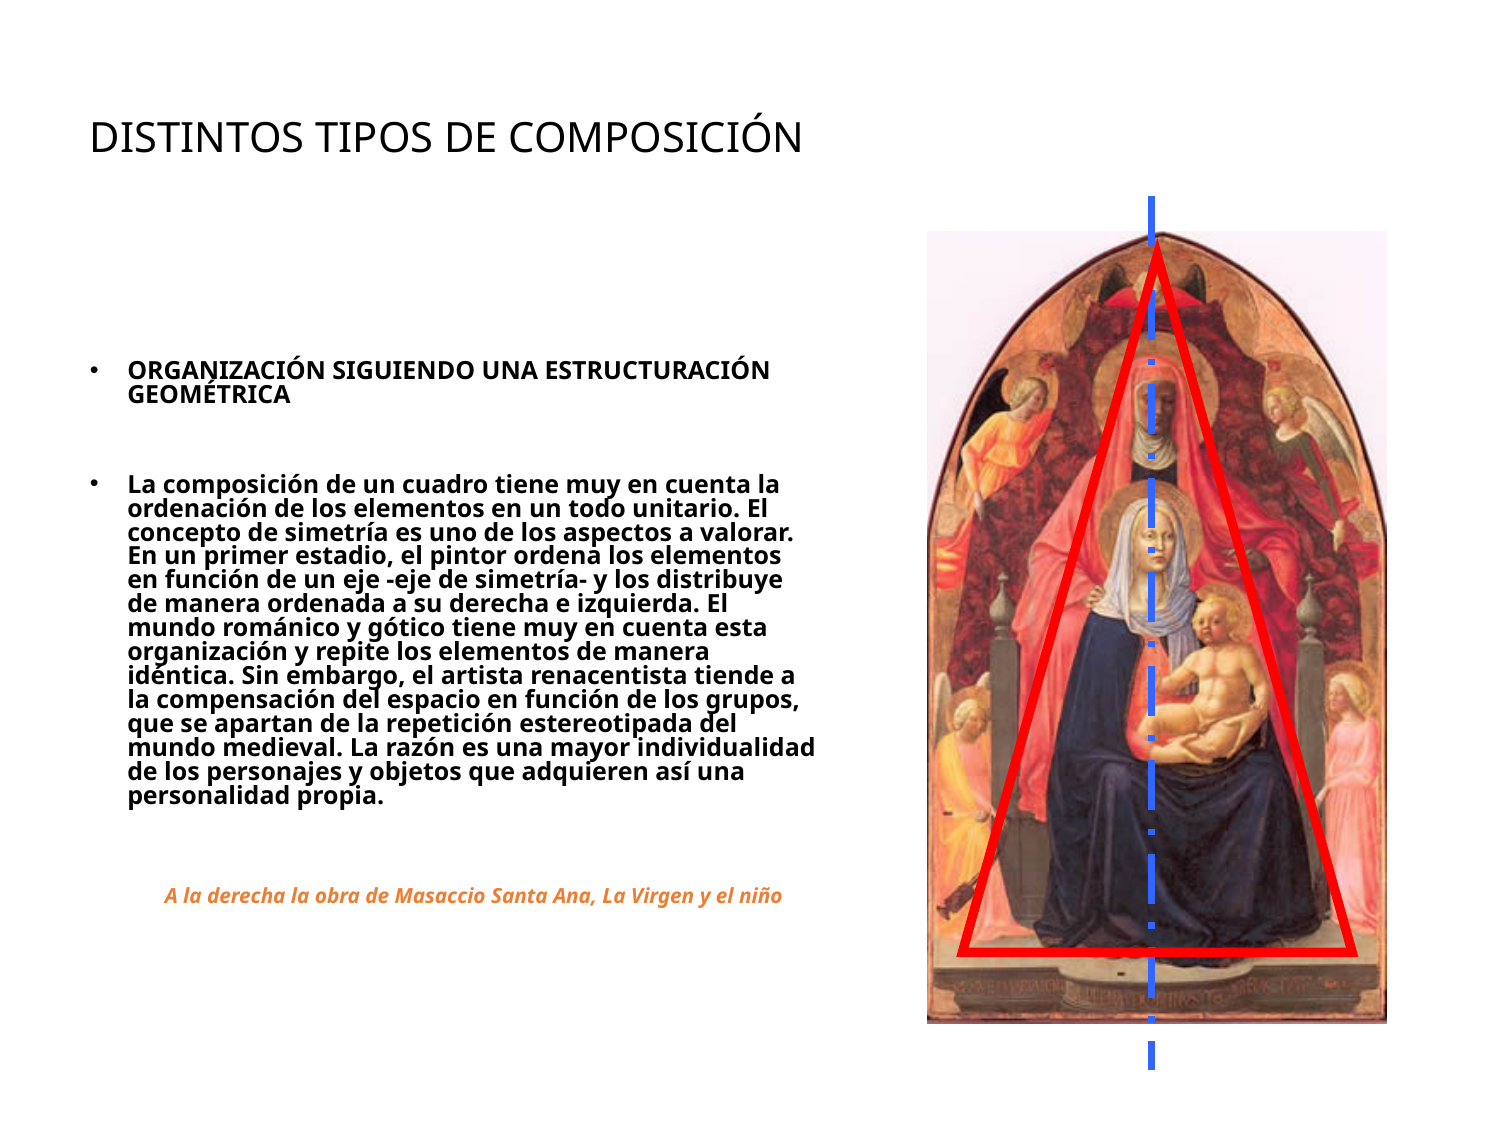

DISTINTOS TIPOS DE COMPOSICIÓN
ORGANIZACIÓN SIGUIENDO UNA ESTRUCTURACIÓN GEOMÉTRICA
La composición de un cuadro tiene muy en cuenta la ordenación de los elementos en un todo unitario. El concepto de simetría es uno de los aspectos a valorar. En un primer estadio, el pintor ordena los elementos en función de un eje -eje de simetría- y los distribuye de manera ordenada a su derecha e izquierda. El mundo románico y gótico tiene muy en cuenta esta organización y repite los elementos de manera idéntica. Sin embargo, el artista renacentista tiende a la compensación del espacio en función de los grupos, que se apartan de la repetición estereotipada del mundo medieval. La razón es una mayor individualidad de los personajes y objetos que adquieren así una personalidad propia.
A la derecha la obra de Masaccio Santa Ana, La Virgen y el niño